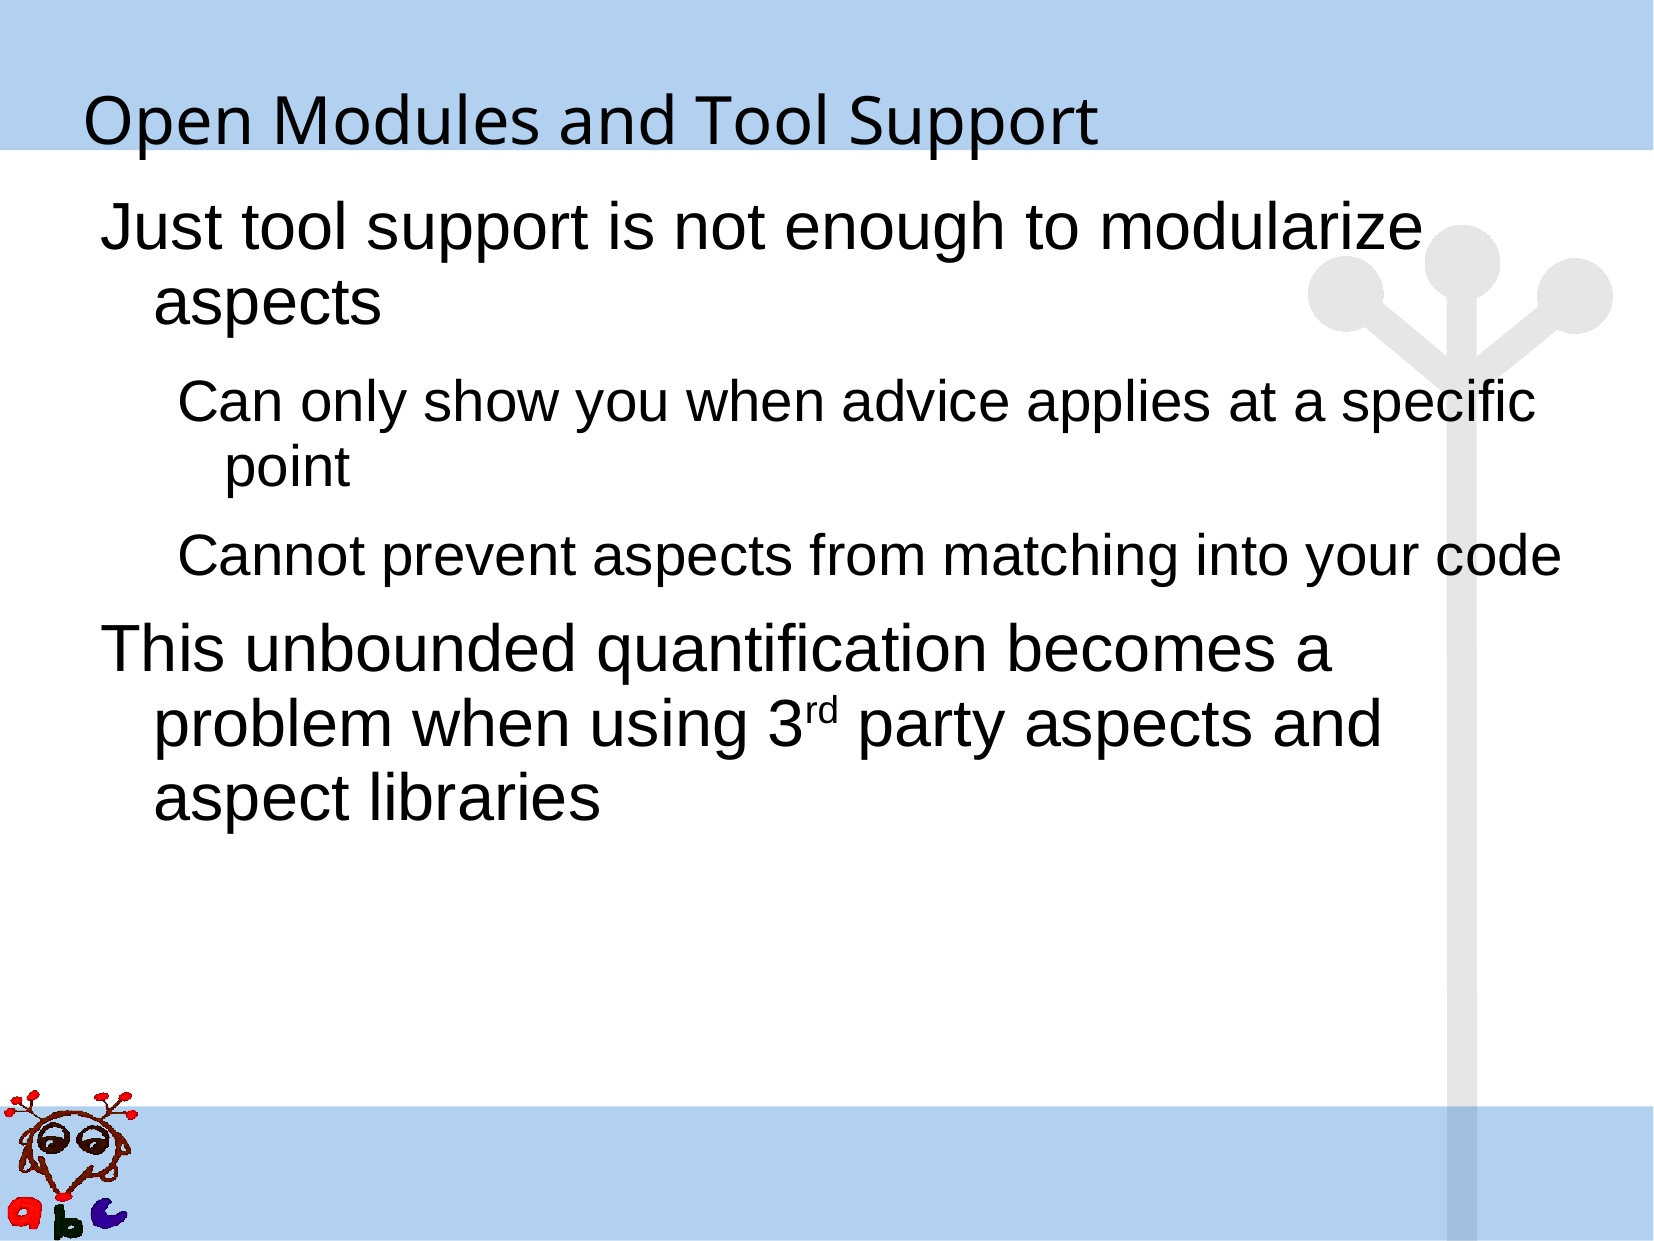

# Open Modules and Tool Support
Just tool support is not enough to modularize aspects
Can only show you when advice applies at a specific point
Cannot prevent aspects from matching into your code
This unbounded quantification becomes a problem when using 3rd party aspects and aspect libraries